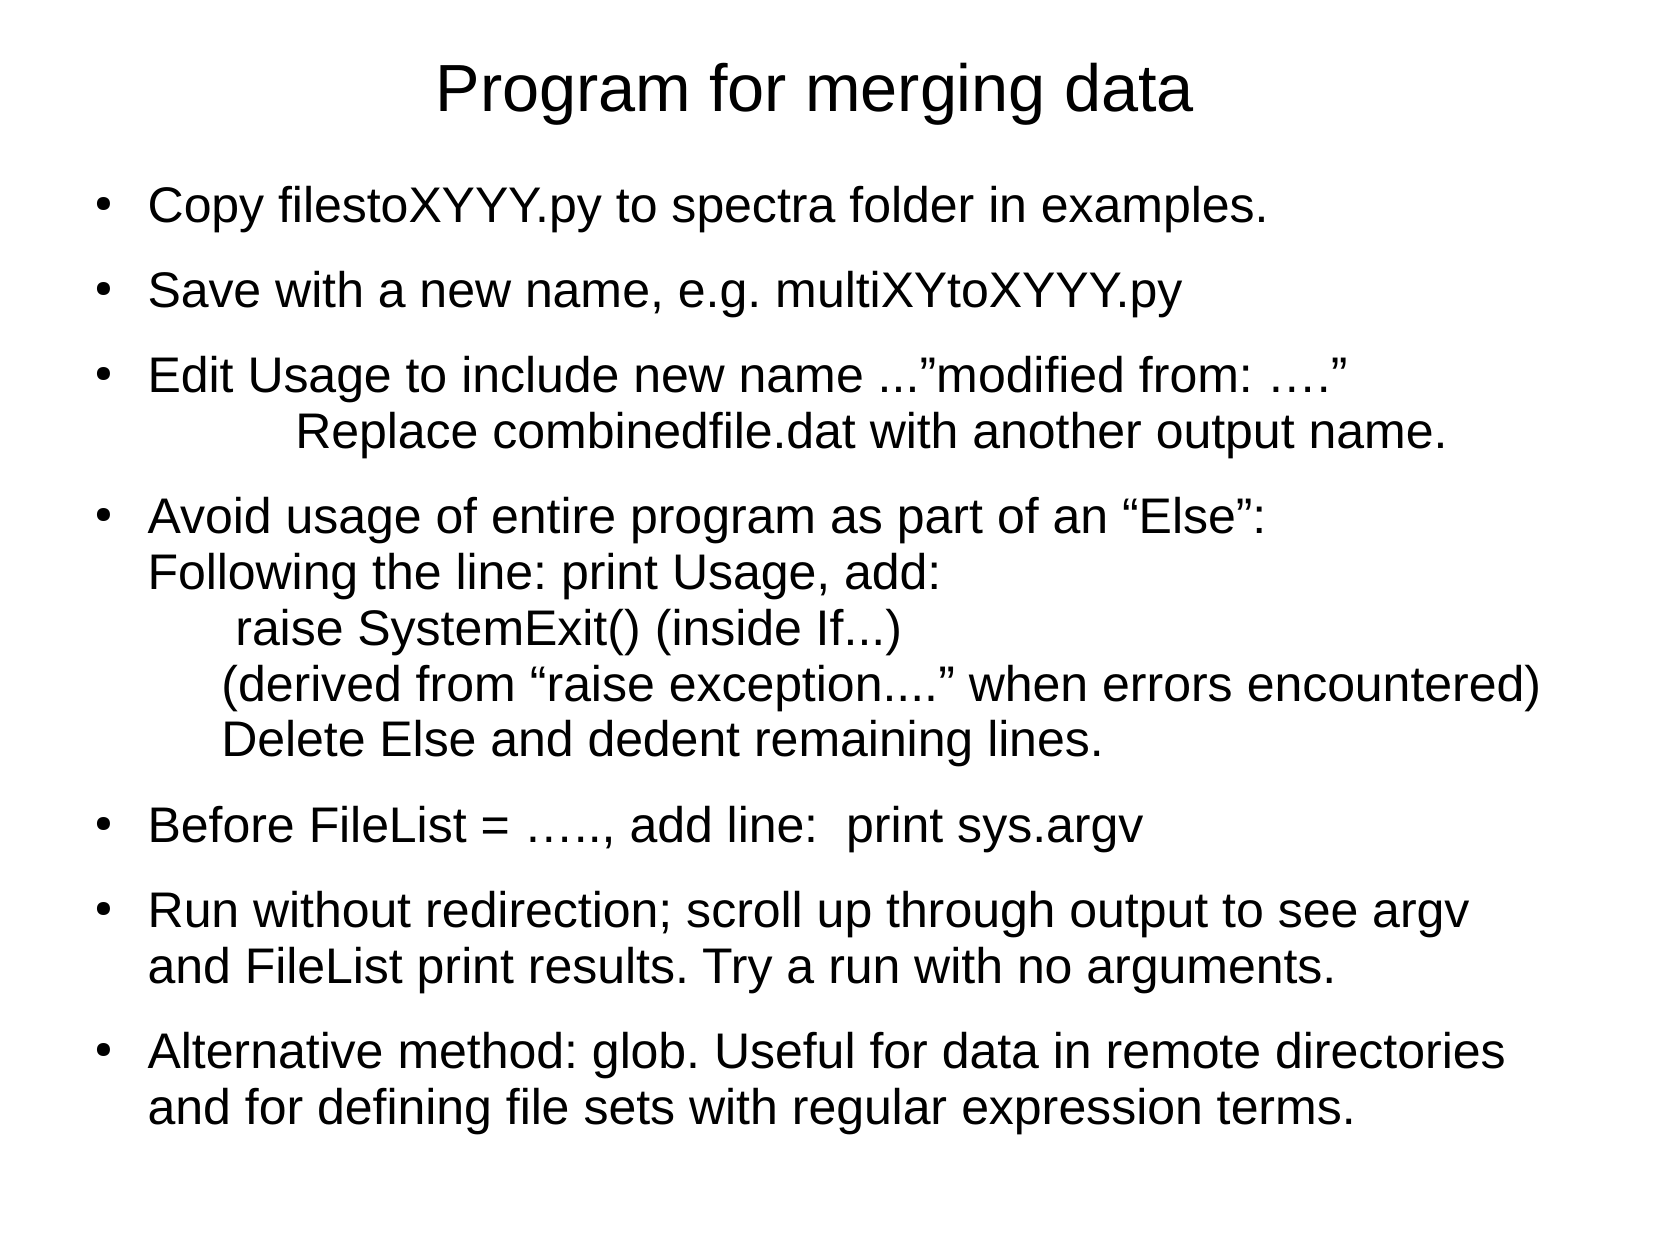

# Program for merging data
Copy filestoXYYY.py to spectra folder in examples.
Save with a new name, e.g. multiXYtoXYYY.py
Edit Usage to include new name ...”modified from: ….”
		Replace combinedfile.dat with another output name.
Avoid usage of entire program as part of an “Else”:
Following the line: print Usage, add:
	 raise SystemExit() (inside If...)
	(derived from “raise exception....” when errors encountered)
	Delete Else and dedent remaining lines.
Before FileList = ….., add line: print sys.argv
Run without redirection; scroll up through output to see argv and FileList print results. Try a run with no arguments.
Alternative method: glob. Useful for data in remote directories and for defining file sets with regular expression terms.